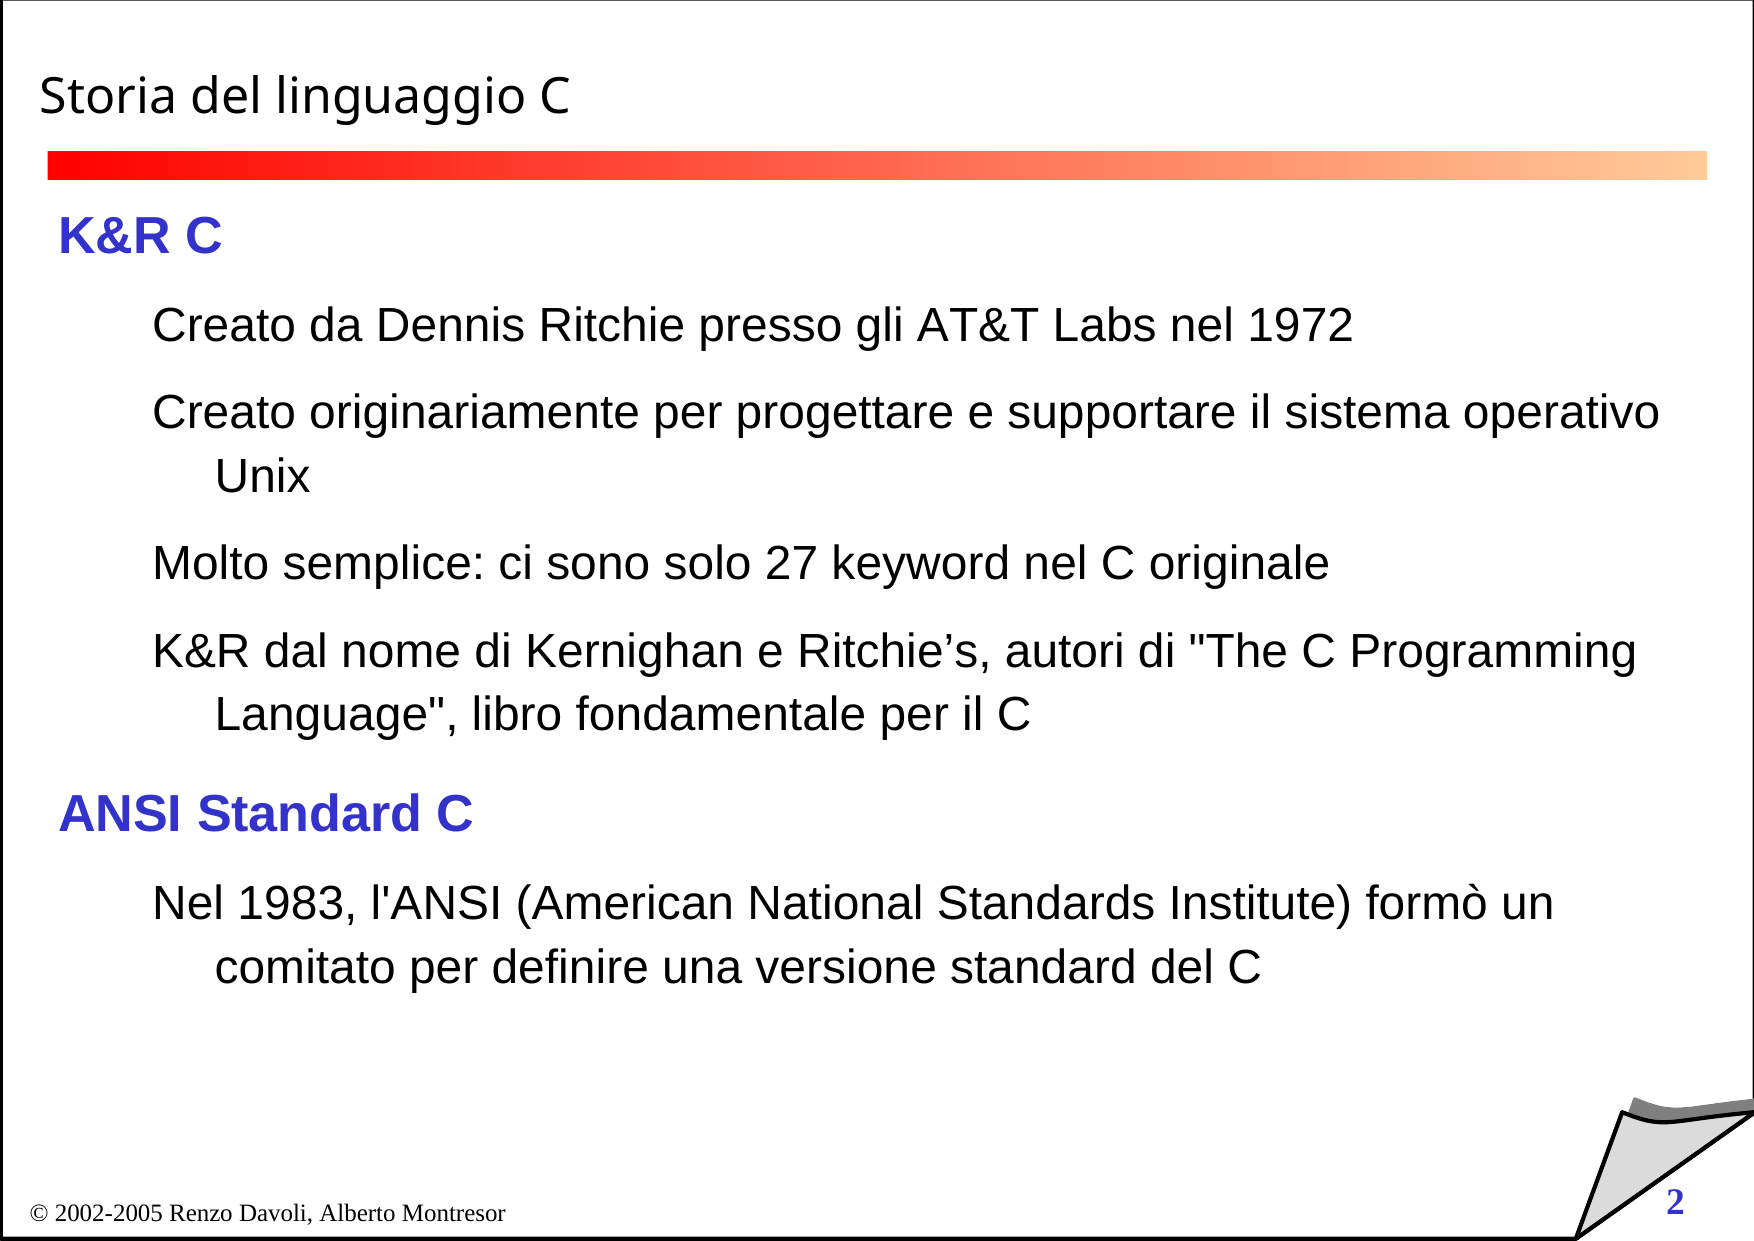

# Storia del linguaggio C
K&R C
Creato da Dennis Ritchie presso gli AT&T Labs nel 1972
Creato originariamente per progettare e supportare il sistema operativo Unix
Molto semplice: ci sono solo 27 keyword nel C originale
K&R dal nome di Kernighan e Ritchie’s, autori di "The C Programming Language", libro fondamentale per il C
ANSI Standard C
Nel 1983, l'ANSI (American National Standards Institute) formò un comitato per definire una versione standard del C